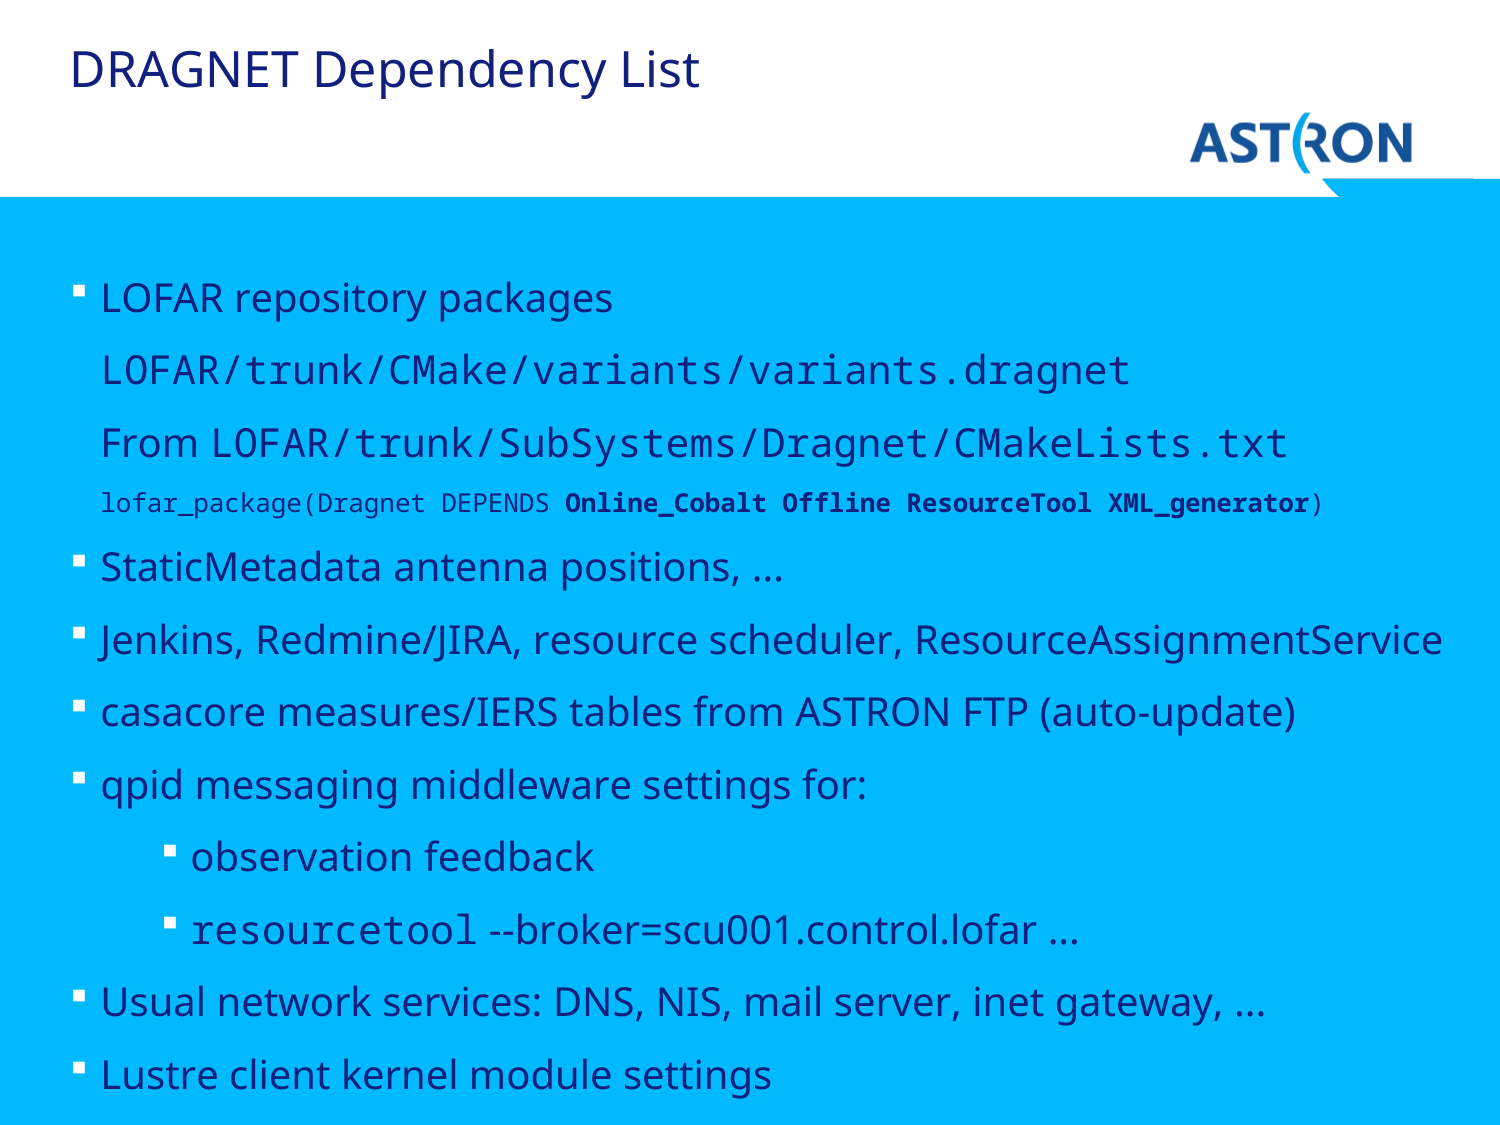

# DRAGNET Dependency List
LOFAR repository packages
LOFAR/trunk/CMake/variants/variants.dragnet
From LOFAR/trunk/SubSystems/Dragnet/CMakeLists.txt
lofar_package(Dragnet DEPENDS Online_Cobalt Offline ResourceTool XML_generator)
StaticMetadata antenna positions, ...
Jenkins, Redmine/JIRA, resource scheduler, ResourceAssignmentService
casacore measures/IERS tables from ASTRON FTP (auto-update)
qpid messaging middleware settings for:
observation feedback
resourcetool --broker=scu001.control.lofar ...
Usual network services: DNS, NIS, mail server, inet gateway, ...
Lustre client kernel module settings
13